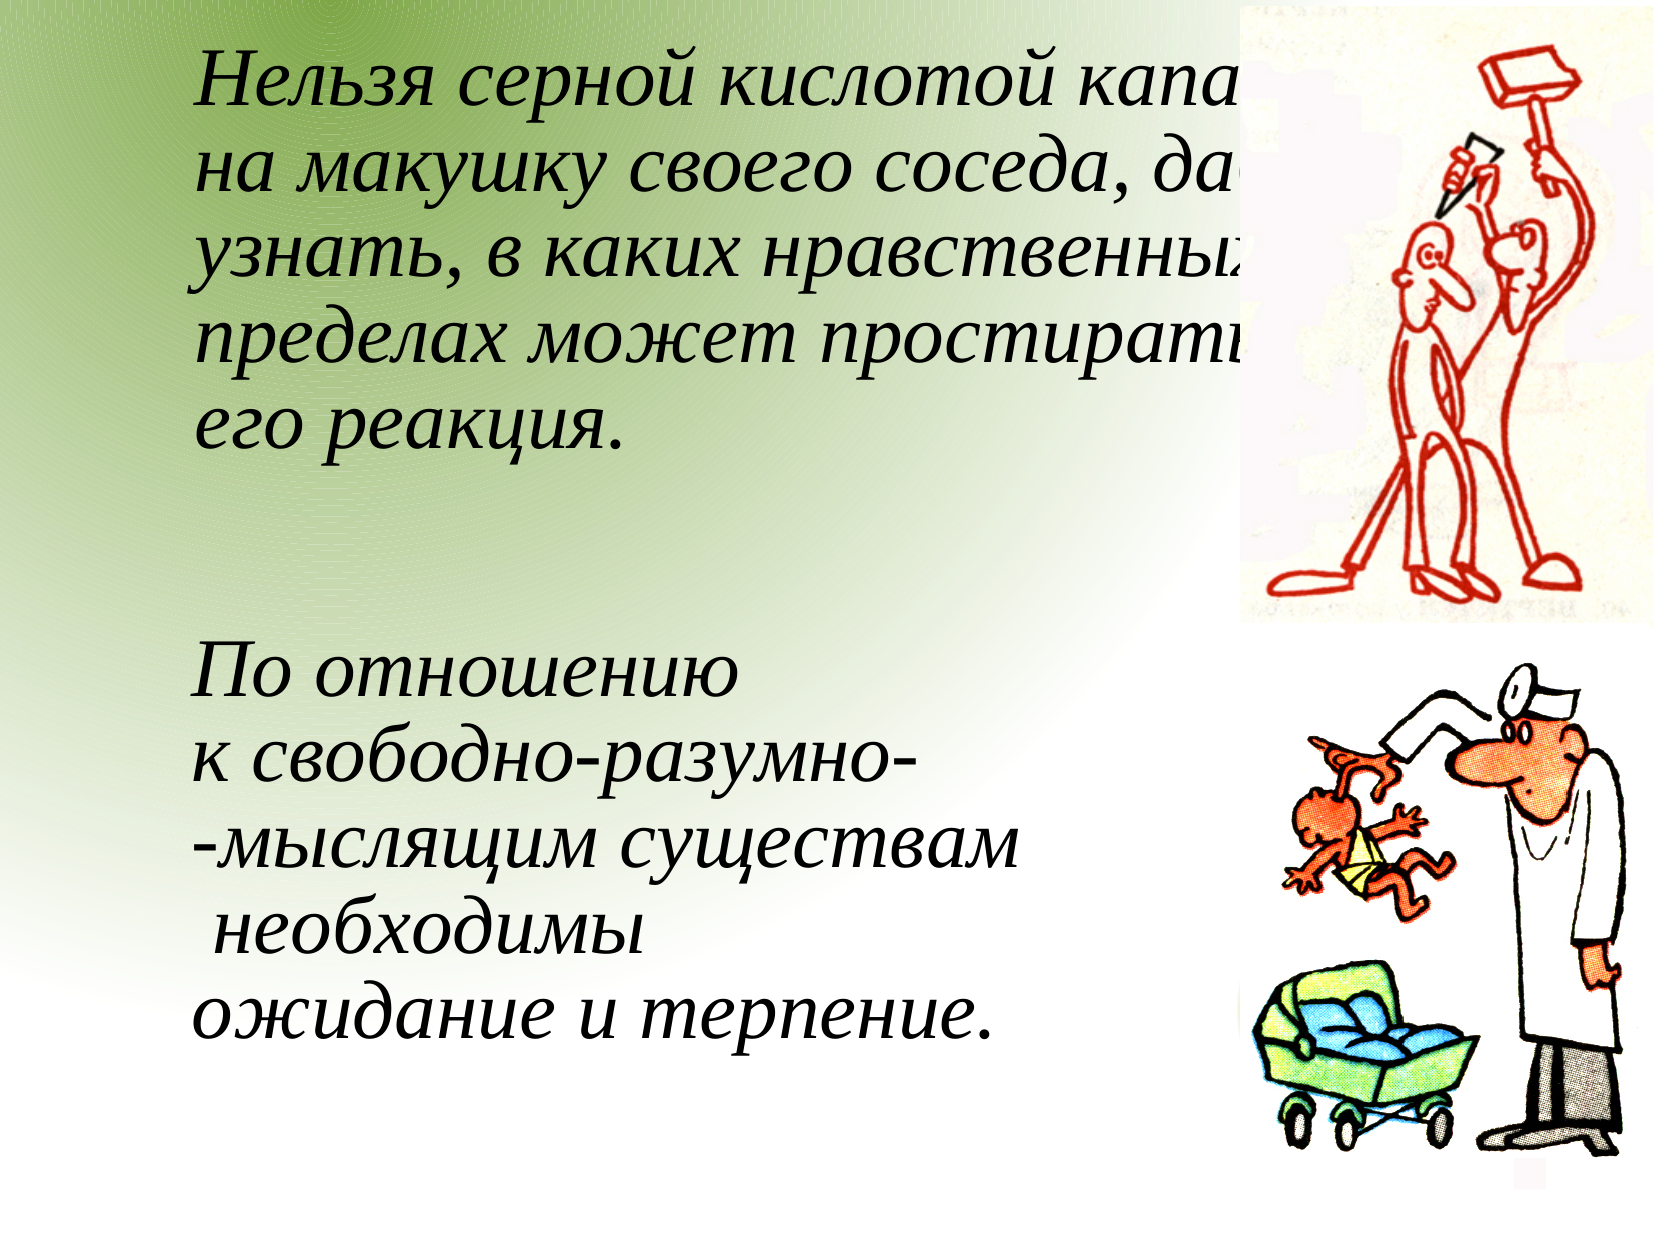

Нельзя серной кислотой капать
на макушку своего соседа, дабы
узнать, в каких нравственных
пределах может простираться
его реакция.
По отношению
к свободно-разумно-
-мыслящим существам
 необходимы
ожидание и терпение.